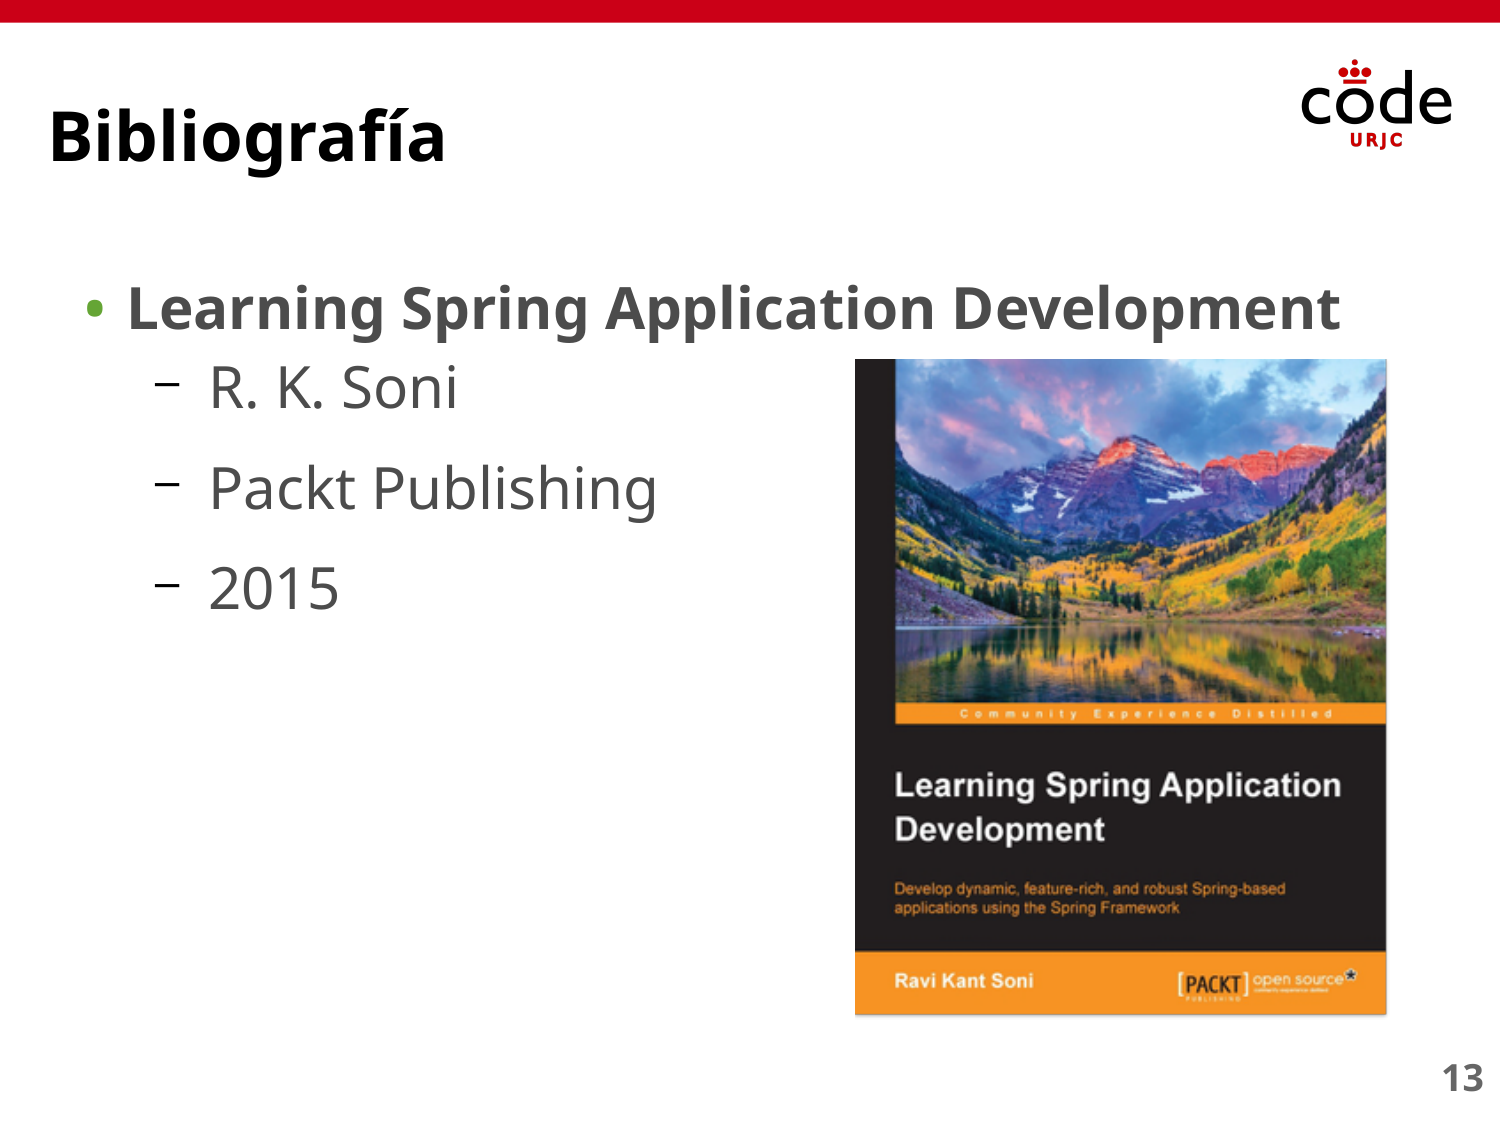

# Bibliografía
Learning Spring Application Development
R. K. Soni
Packt Publishing
2015